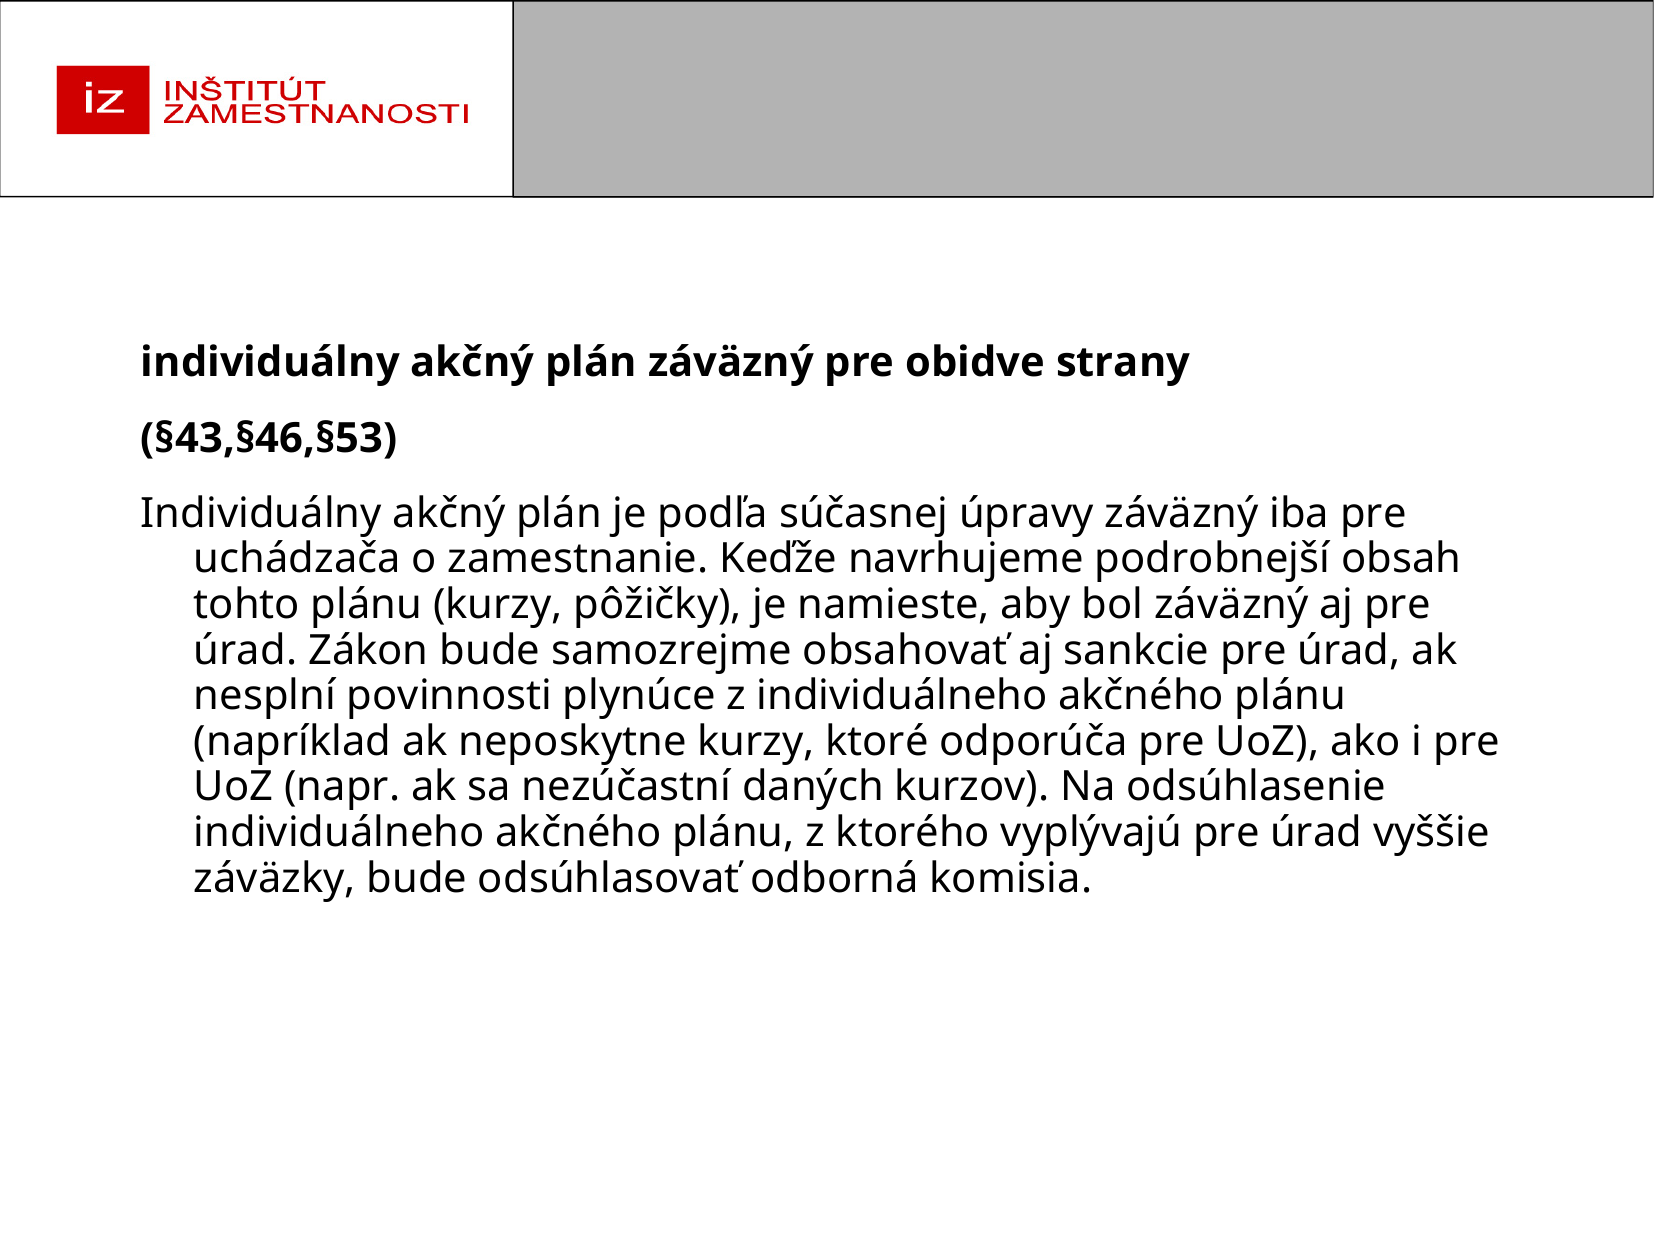

# individuálny akčný plán záväzný pre obidve strany
(§43,§46,§53)
Individuálny akčný plán je podľa súčasnej úpravy záväzný iba pre uchádzača o zamestnanie. Keďže navrhujeme podrobnejší obsah tohto plánu (kurzy, pôžičky), je namieste, aby bol záväzný aj pre úrad. Zákon bude samozrejme obsahovať aj sankcie pre úrad, ak nesplní povinnosti plynúce z individuálneho akčného plánu (napríklad ak neposkytne kurzy, ktoré odporúča pre UoZ), ako i pre UoZ (napr. ak sa nezúčastní daných kurzov). Na odsúhlasenie individuálneho akčného plánu, z ktorého vyplývajú pre úrad vyššie záväzky, bude odsúhlasovať odborná komisia.